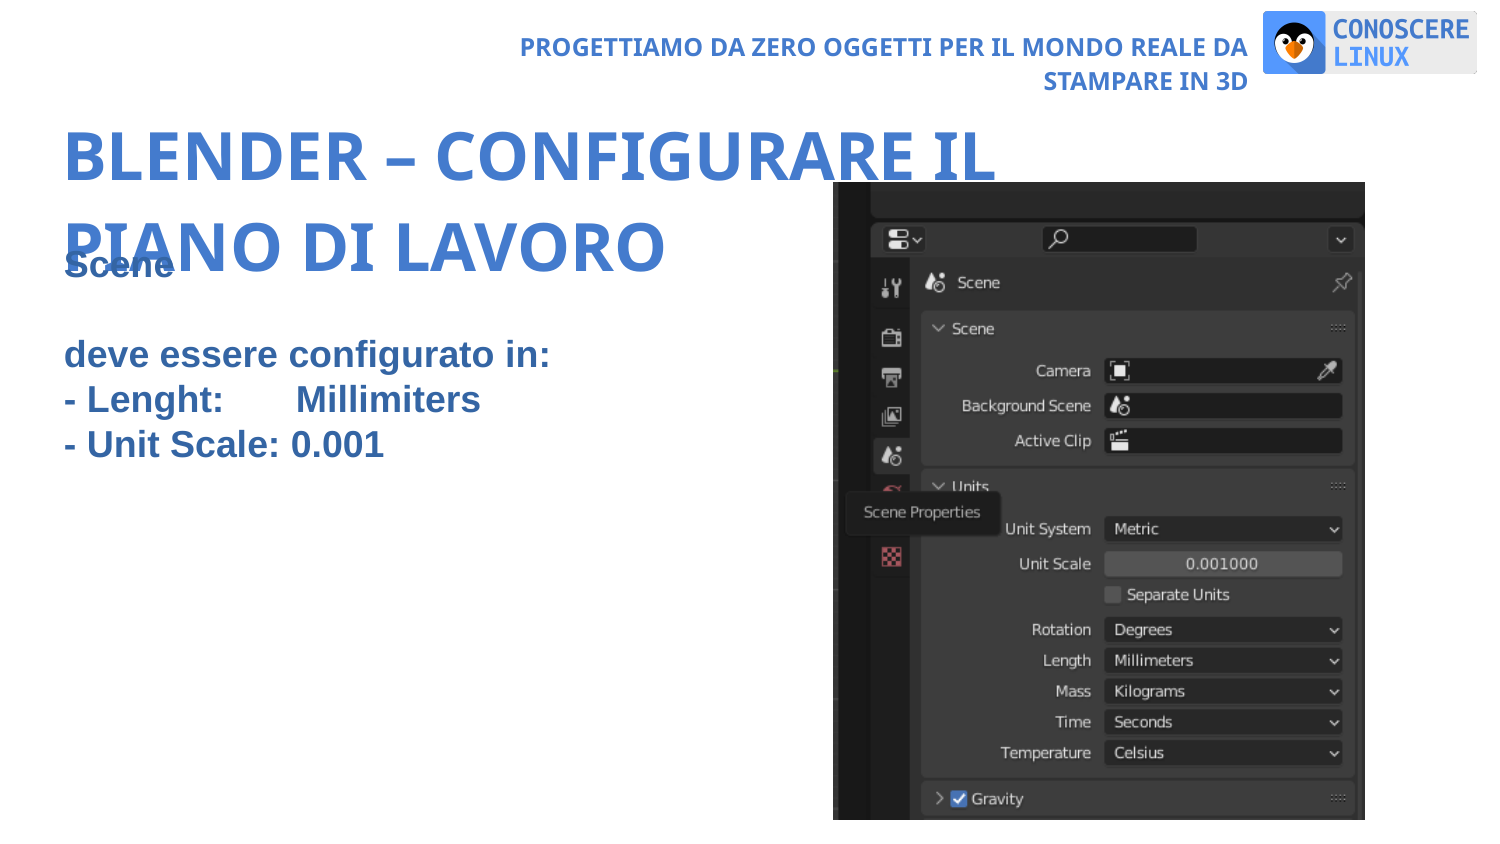

PROGETTIAMO DA ZERO OGGETTI PER IL MONDO REALE DA STAMPARE IN 3D
BLENDER – CONFIGURARE IL PIANO DI LAVORO
# Scene deve essere configurato in: - Lenght: 	 Millimiters - Unit Scale: 0.001